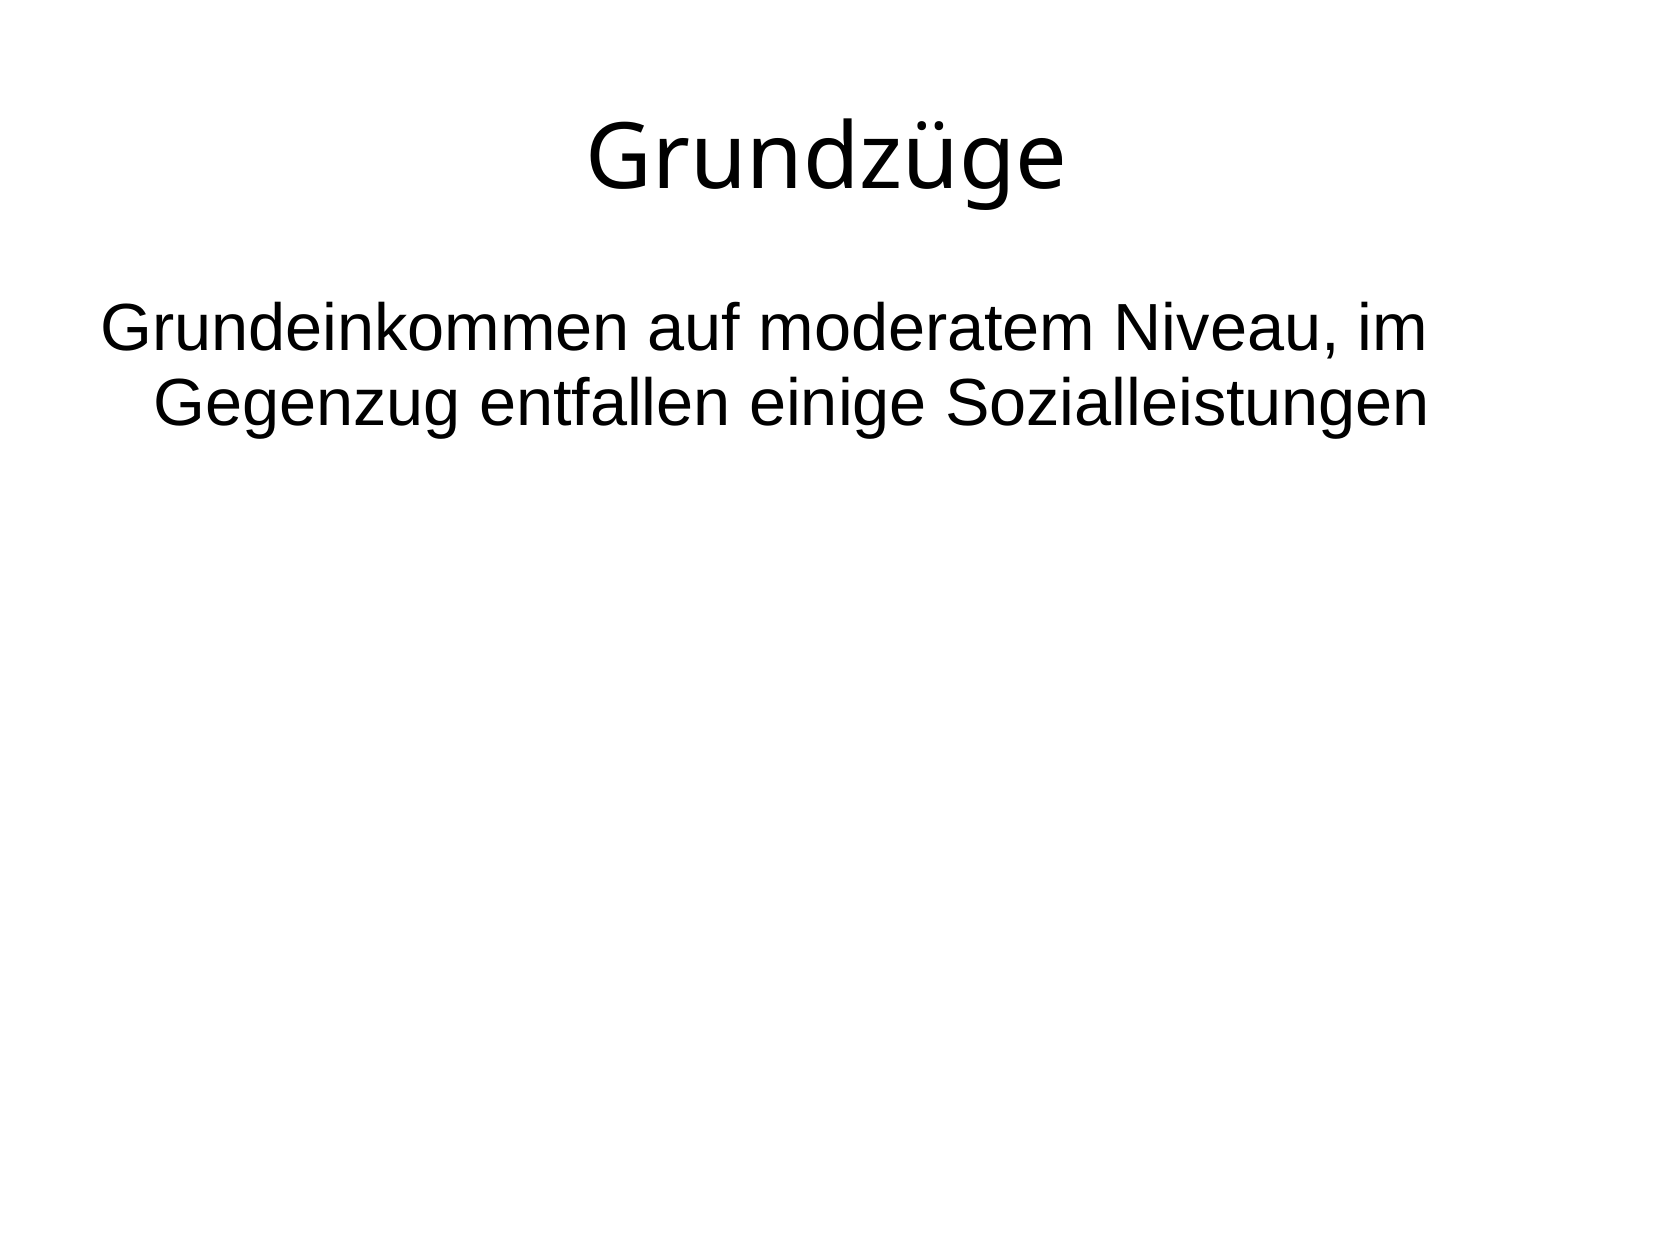

# Grundzüge
Grundeinkommen auf moderatem Niveau, im Gegenzug entfallen einige Sozialleistungen